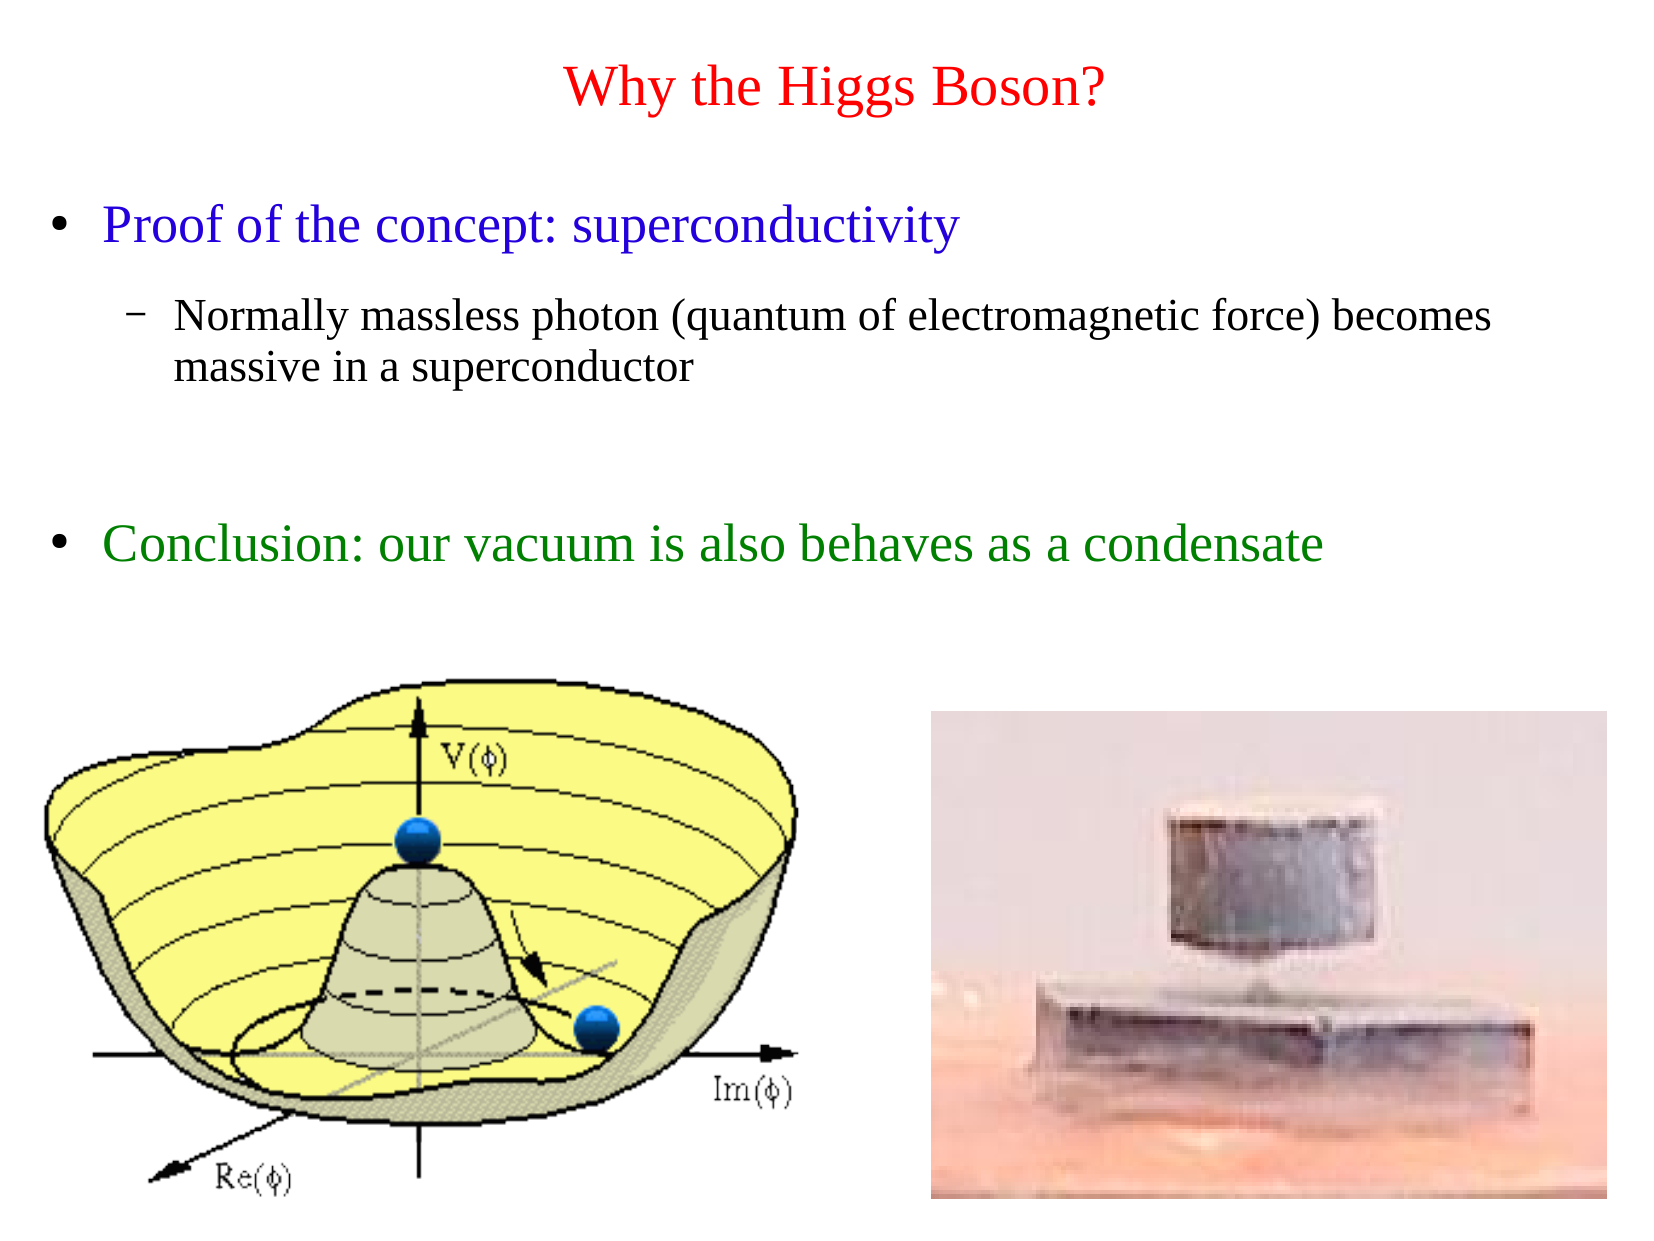

# Why the Higgs Boson?
Proof of the concept: superconductivity
Normally massless photon (quantum of electromagnetic force) becomes massive in a superconductor
Conclusion: our vacuum is also behaves as a condensate